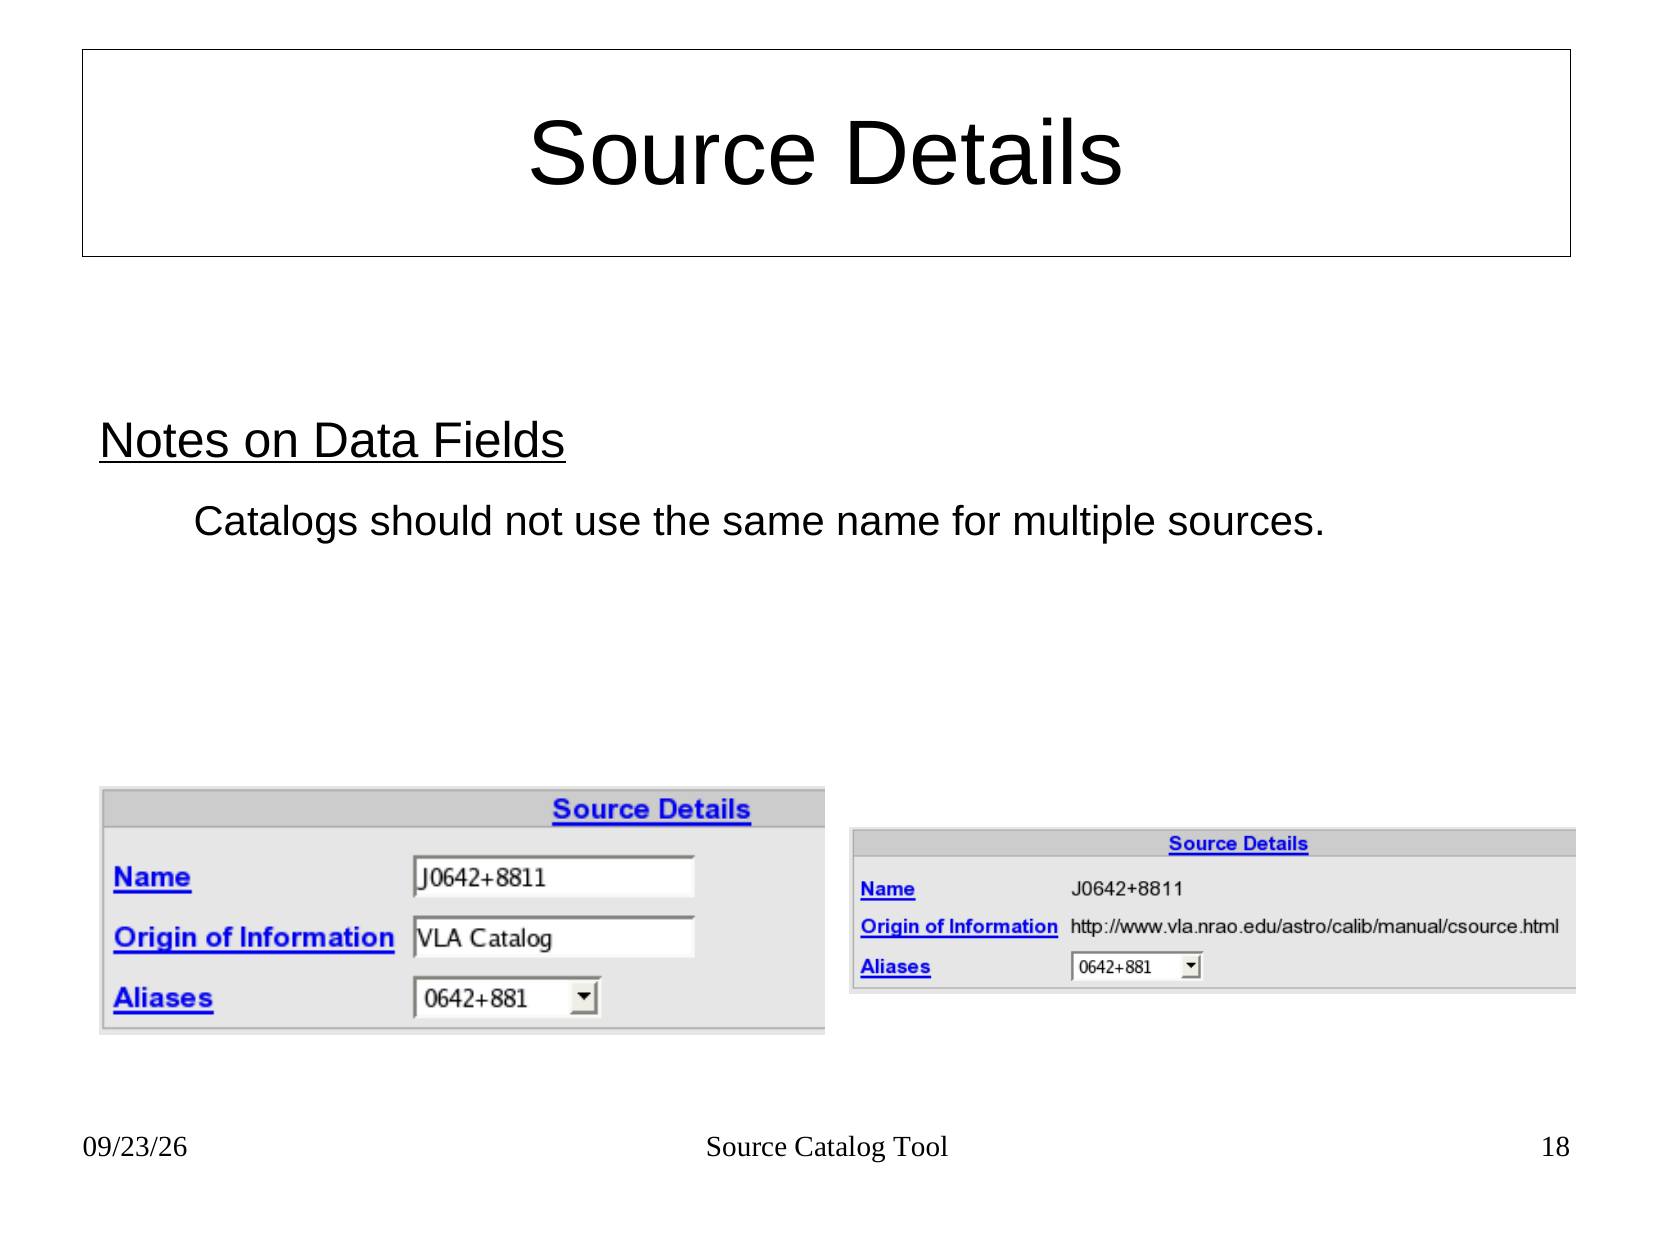

# Source Details
Notes on Data Fields
Catalogs should not use the same name for multiple sources.
Source Catalog Tool
18